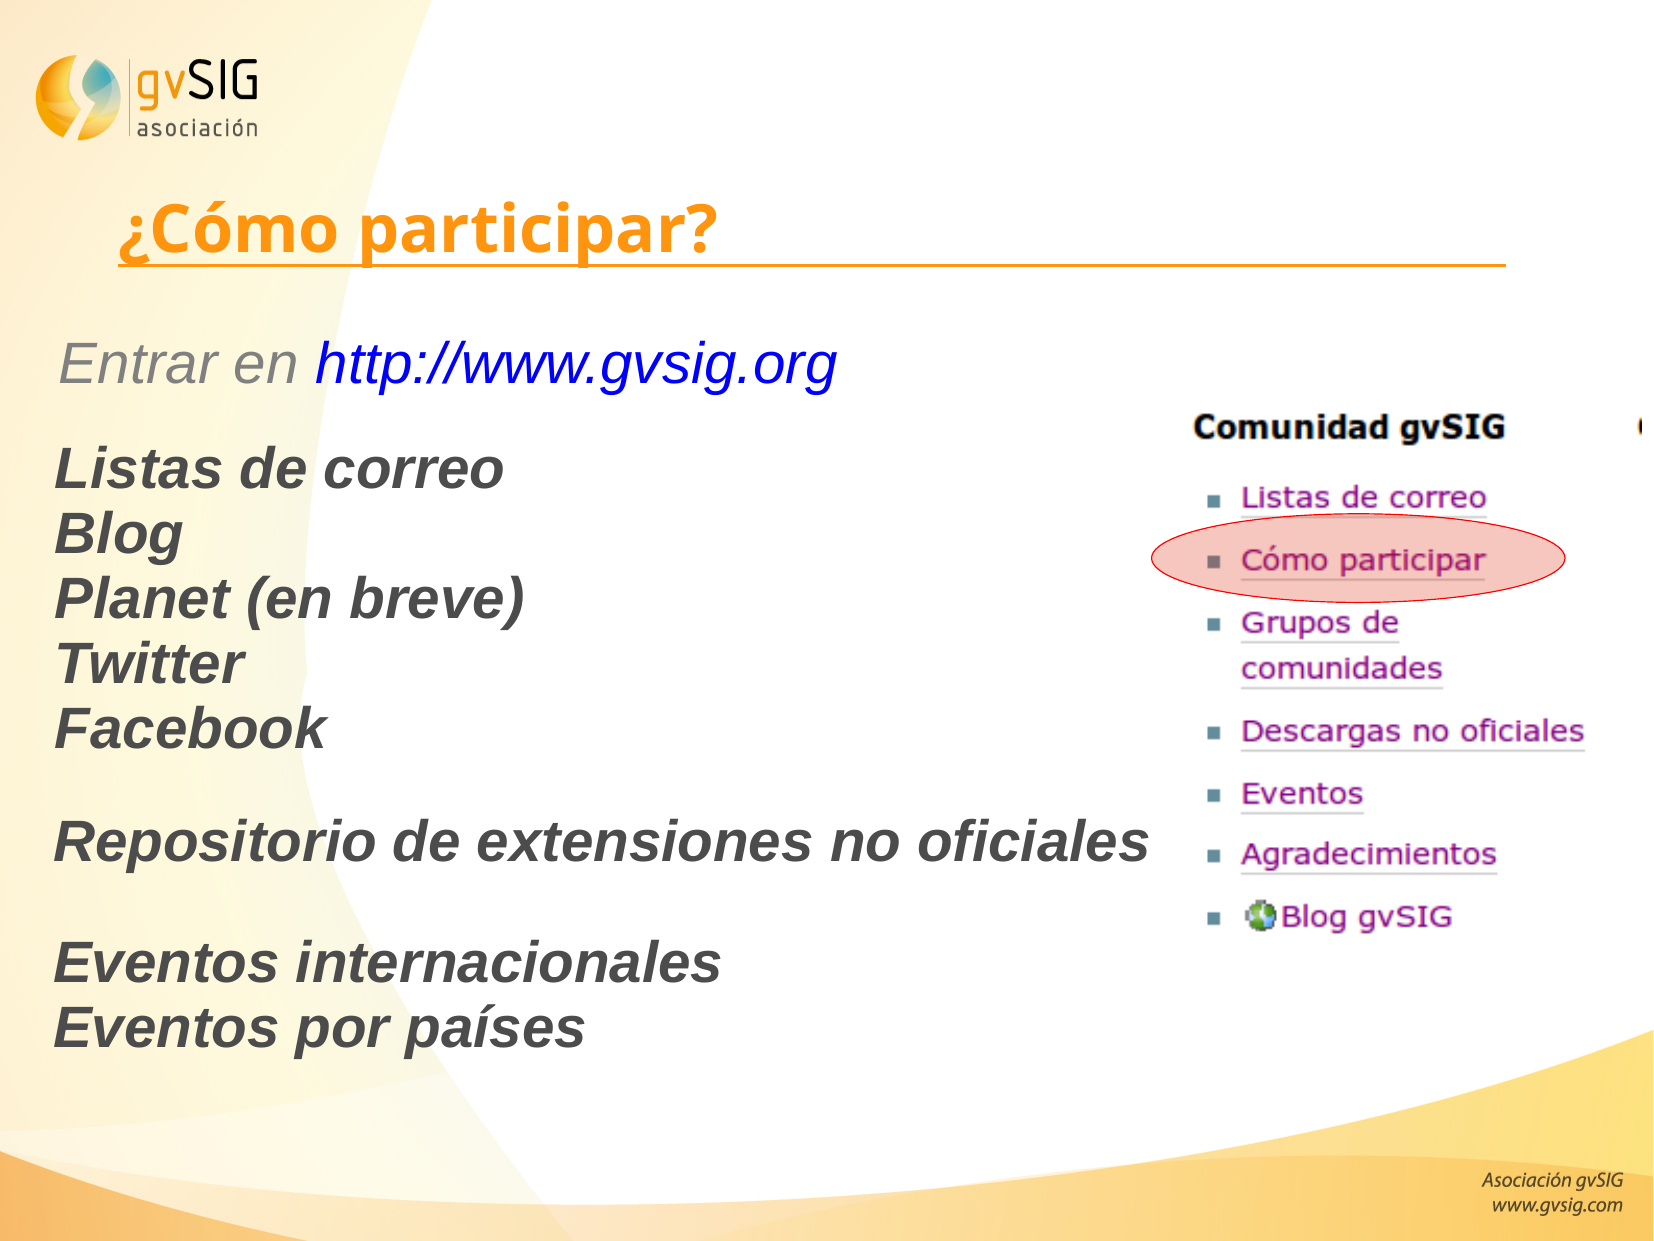

# ¿Cómo participar?
Entrar en http://www.gvsig.org
Listas de correo
Blog
Planet (en breve)
Twitter
Facebook
Repositorio de extensiones no oficiales
Eventos internacionales
Eventos por países